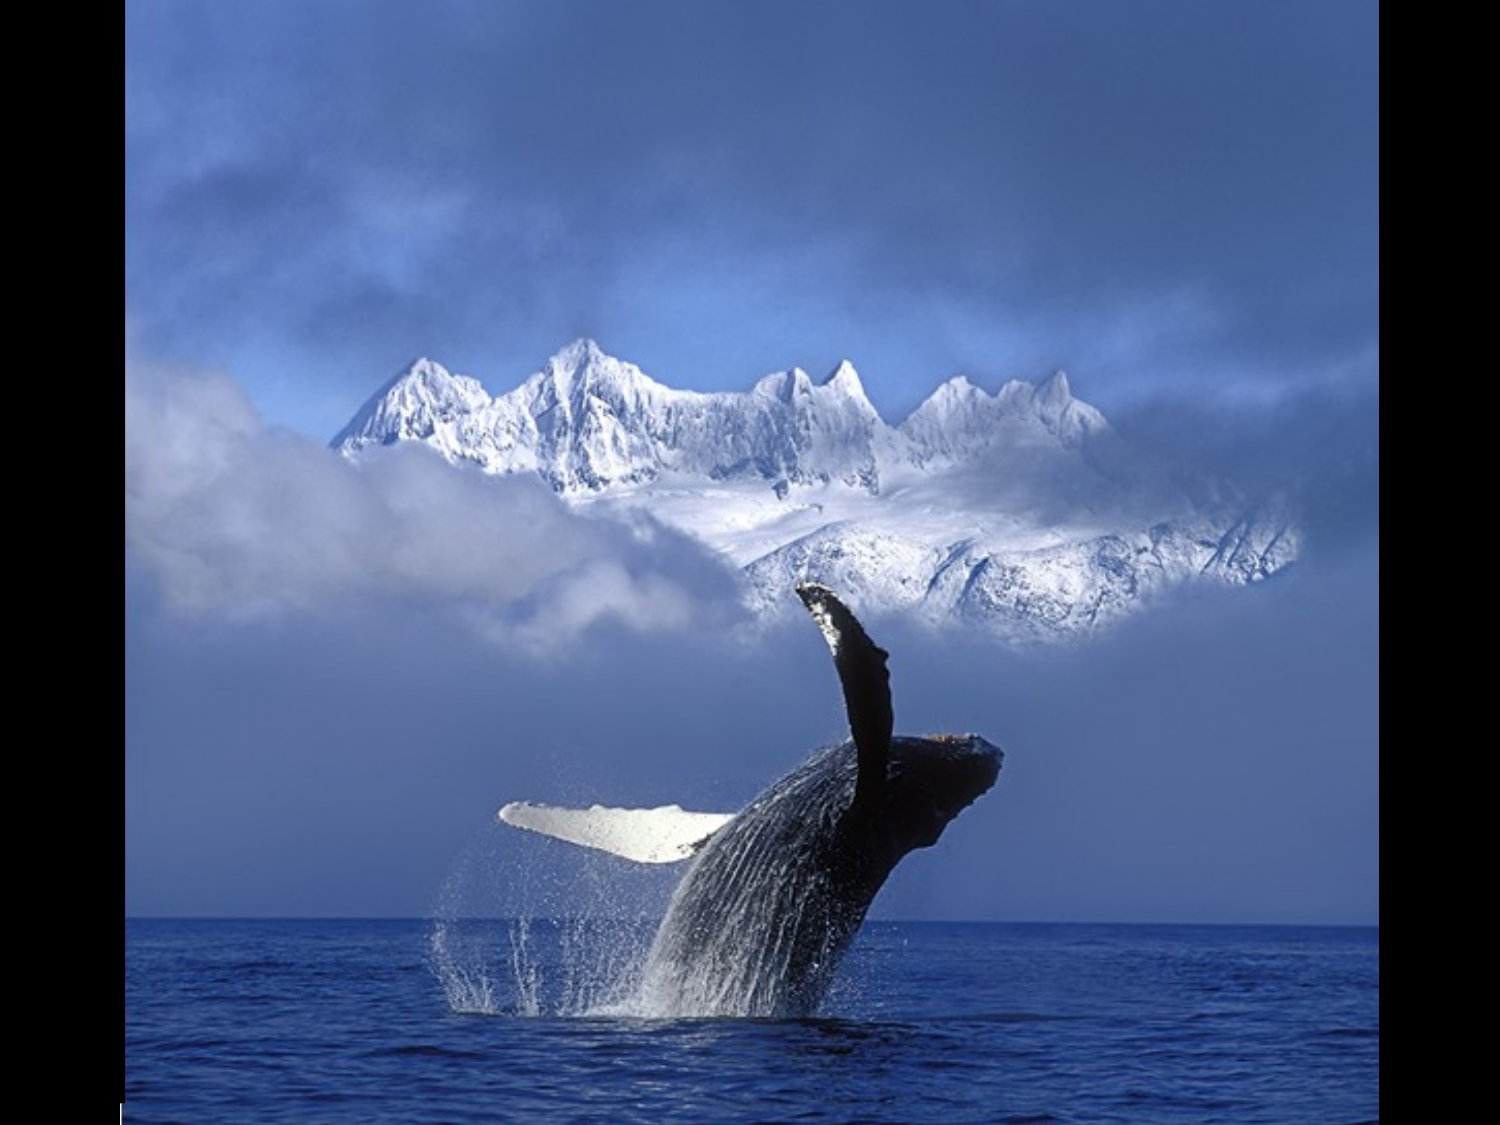

d
d
d
d
d
d
d
d
d
d
d
d
d
d
d
d